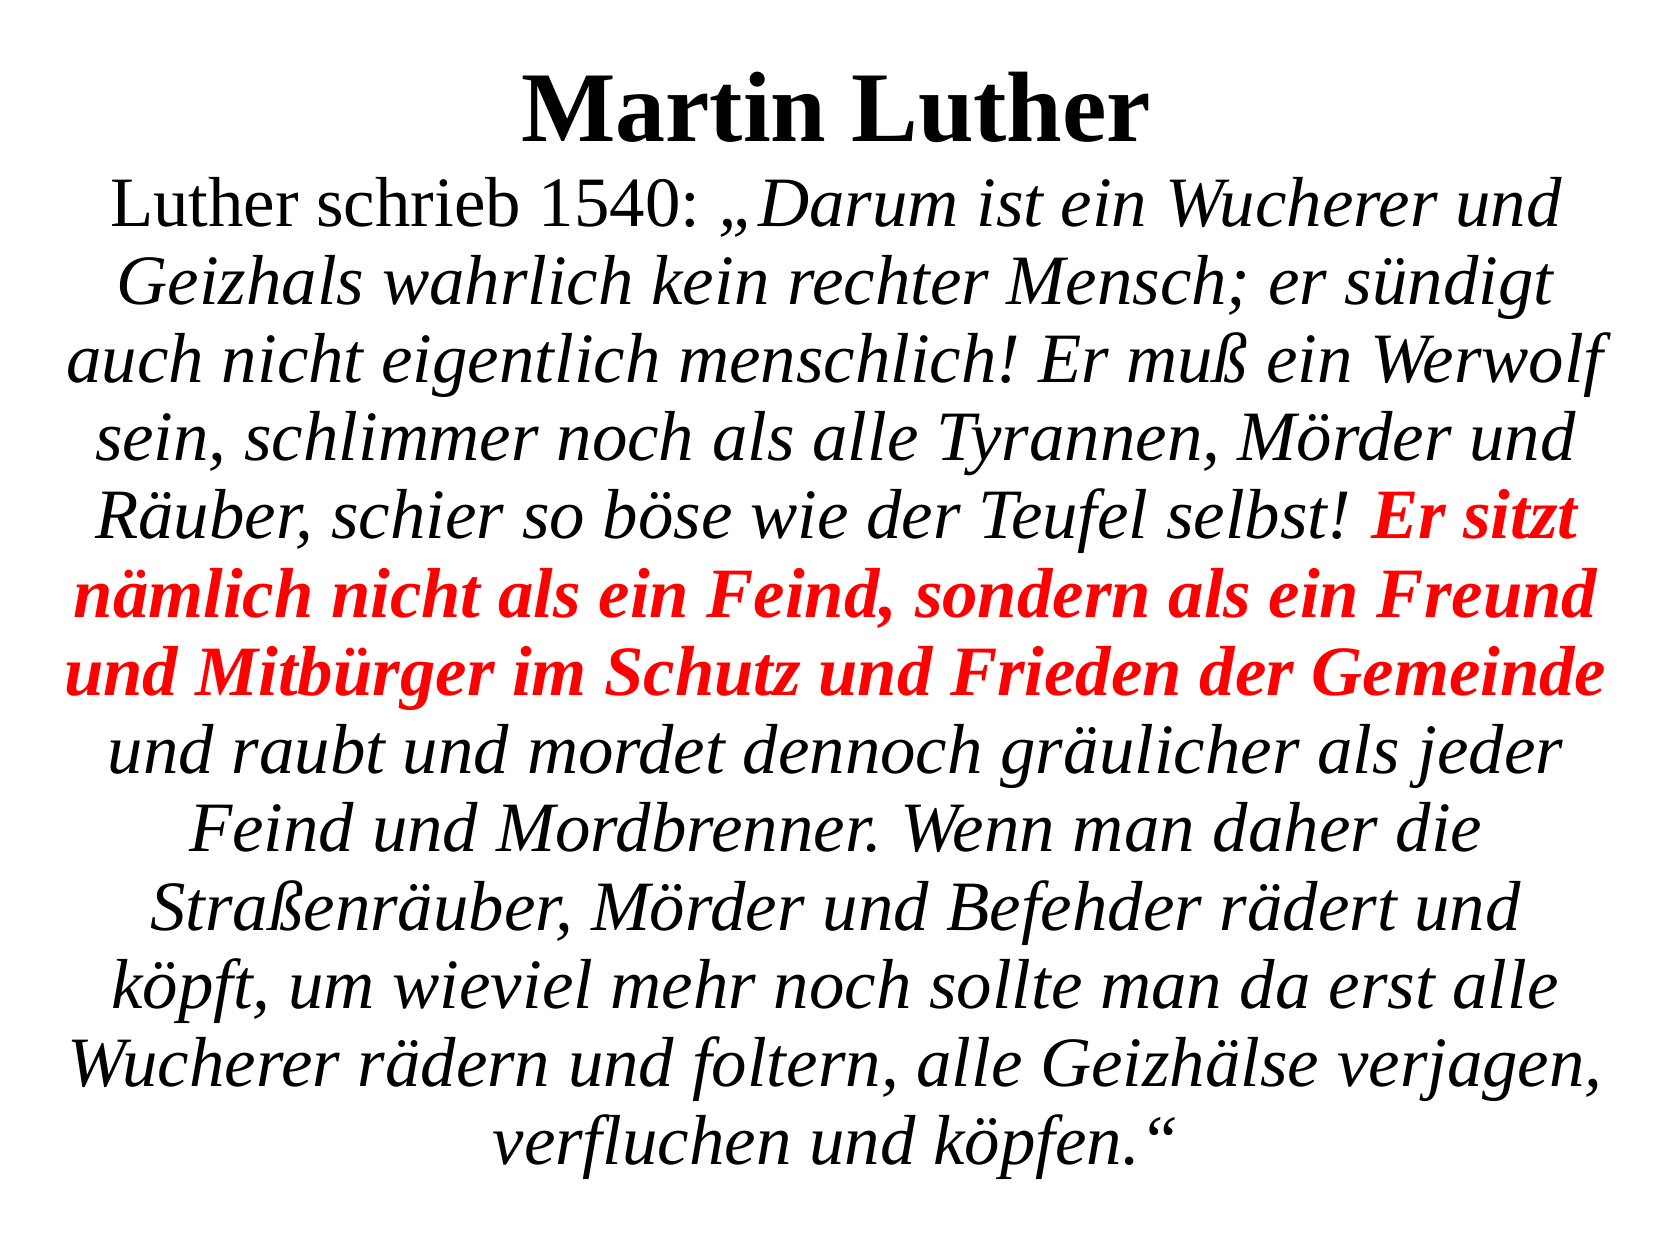

Martin Luther
Luther schrieb 1540: „Darum ist ein Wucherer und Geizhals wahrlich kein rechter Mensch; er sündigt auch nicht eigentlich menschlich! Er muß ein Werwolf sein, schlimmer noch als alle Tyrannen, Mörder und Räuber, schier so böse wie der Teufel selbst! Er sitzt nämlich nicht als ein Feind, sondern als ein Freund und Mitbürger im Schutz und Frieden der Gemeinde und raubt und mordet dennoch gräulicher als jeder Feind und Mordbrenner. Wenn man daher die Straßenräuber, Mörder und Befehder rädert und köpft, um wieviel mehr noch sollte man da erst alle Wucherer rädern und foltern, alle Geizhälse verjagen, verfluchen und köpfen.“